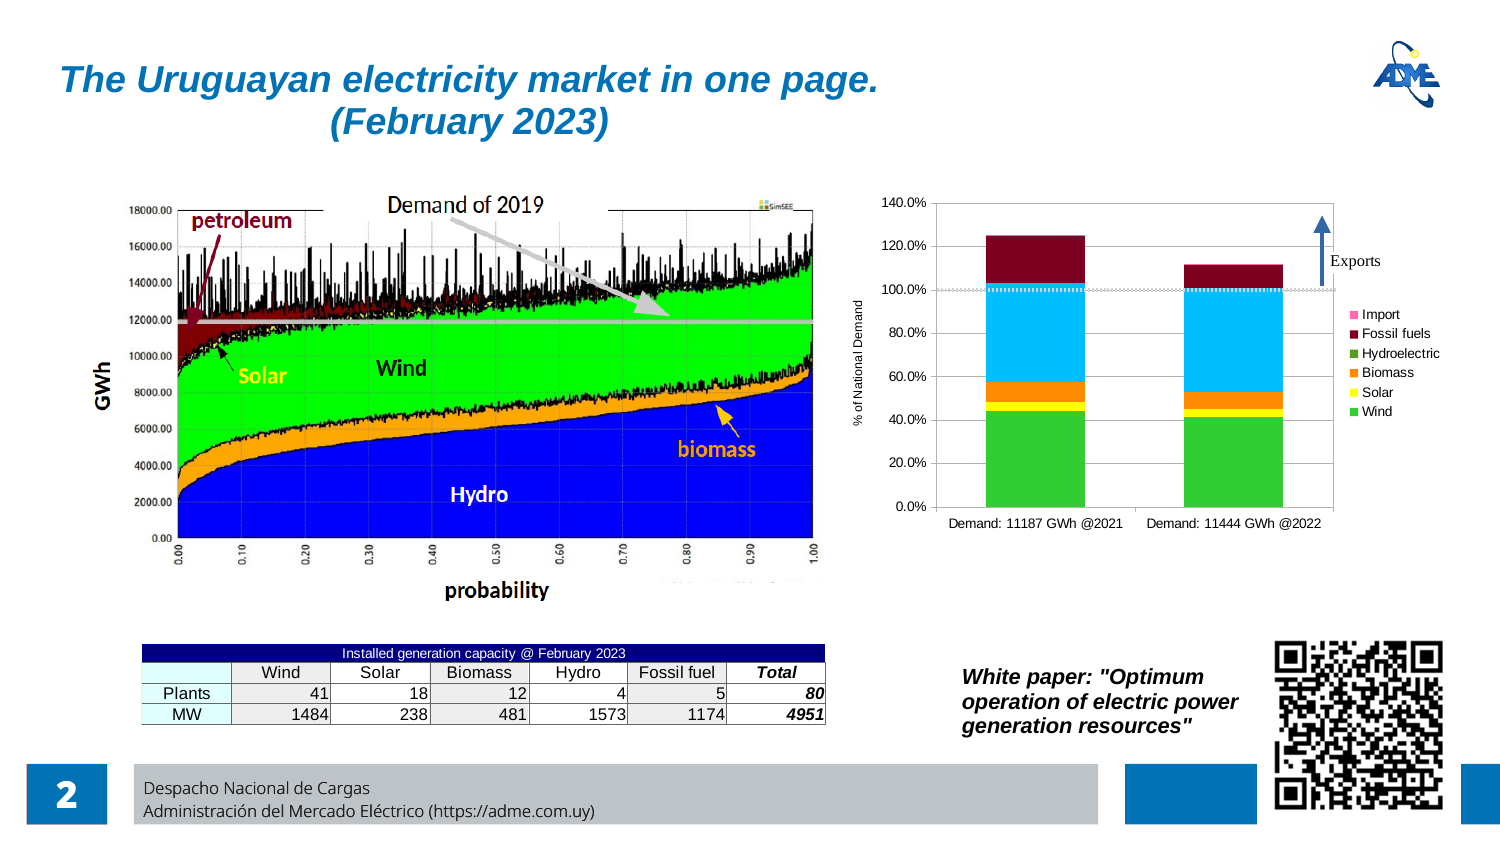

# The Uruguayan electricity market in one page. (February 2023)
White paper: "Optimum operation of electric power generation resources"
2
Despacho Nacional de Cargas
Administración del Mercado Eléctrico (https://adme.com.uy)